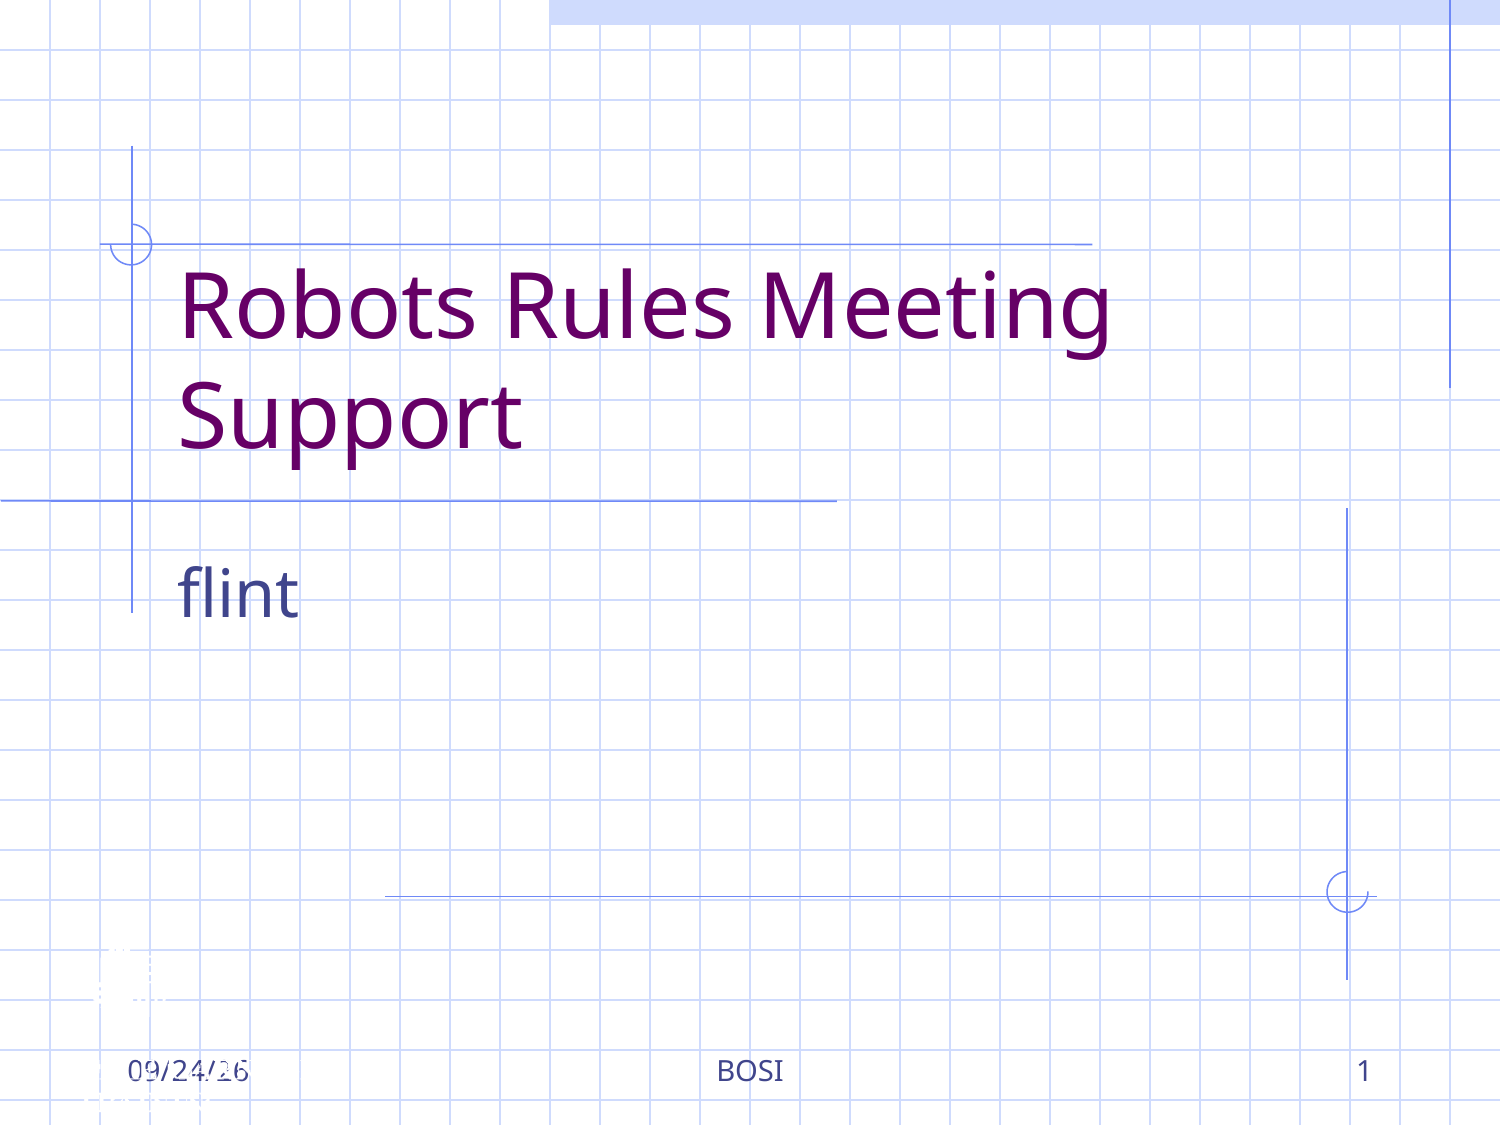

# Robots Rules Meeting Support
flint
BOSI
1